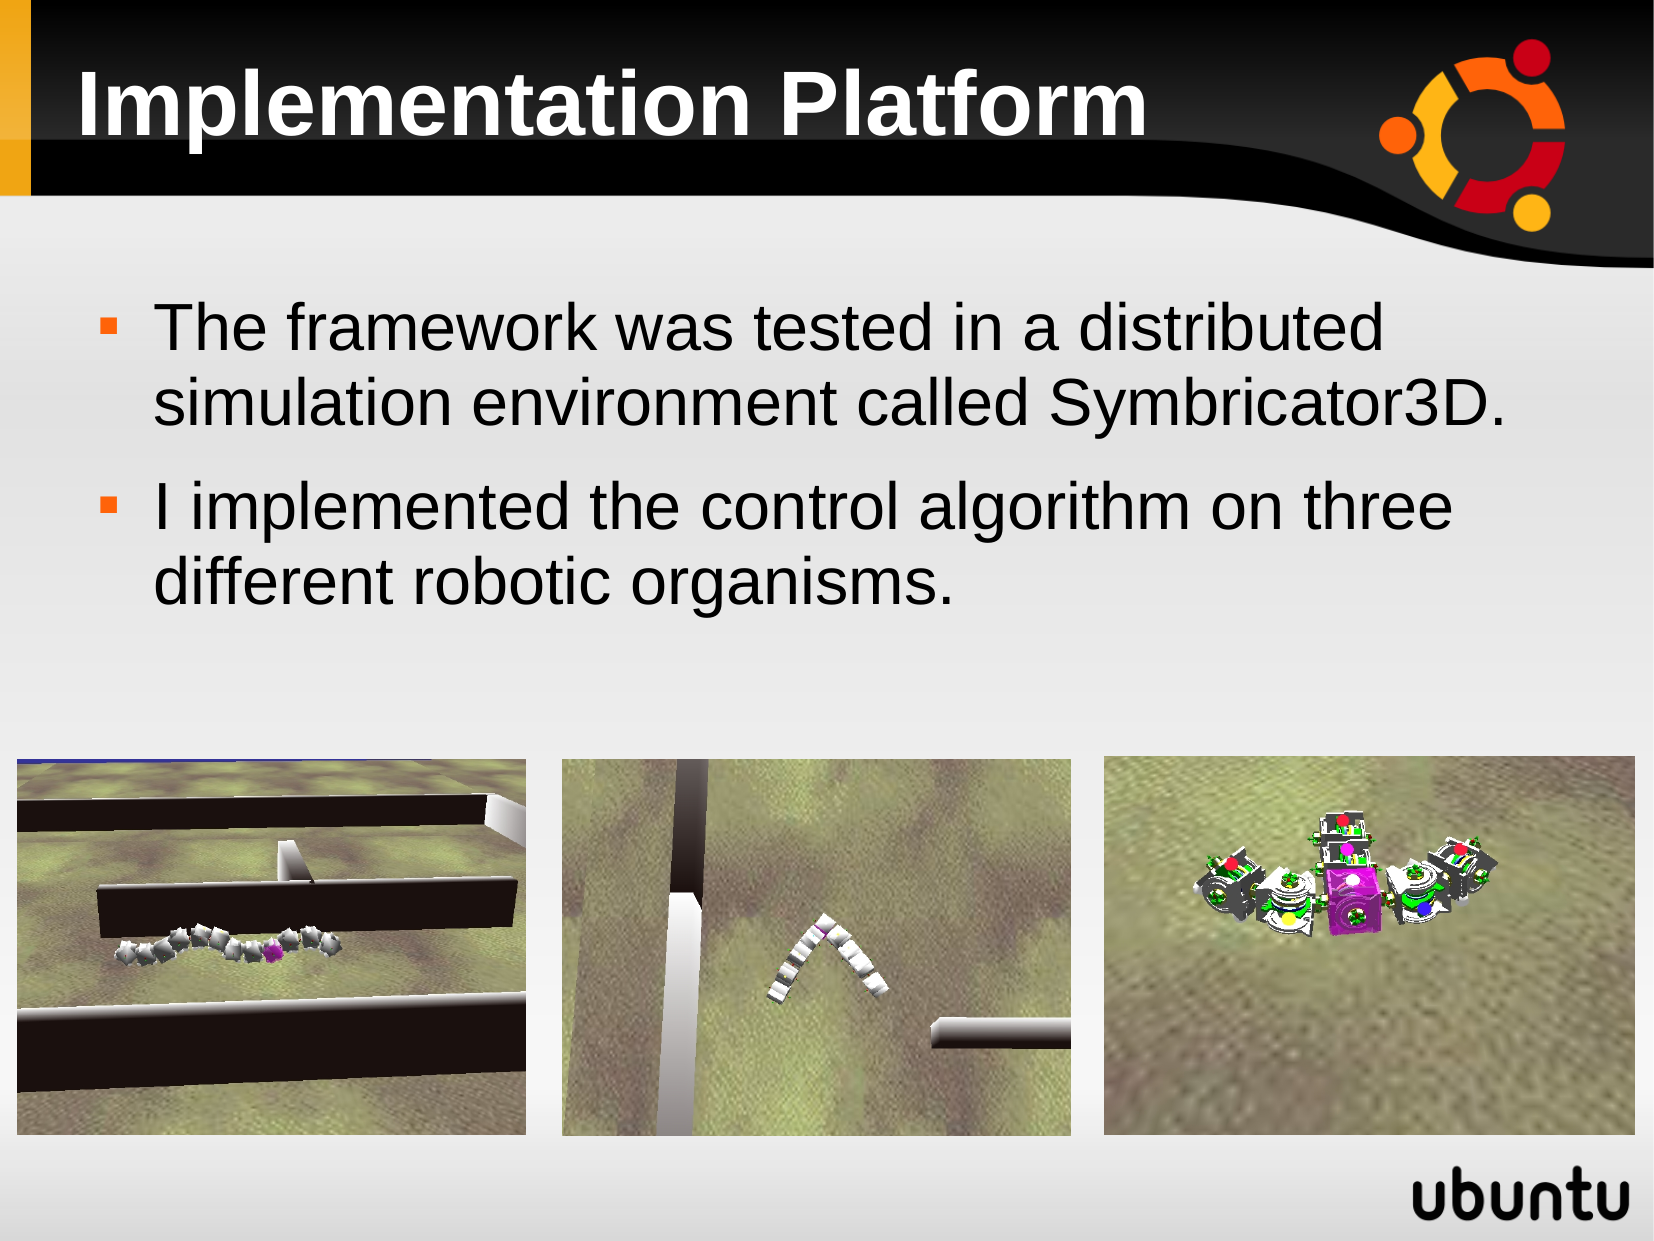

# Implementation Platform
The framework was tested in a distributed simulation environment called Symbricator3D.
I implemented the control algorithm on three different robotic organisms.